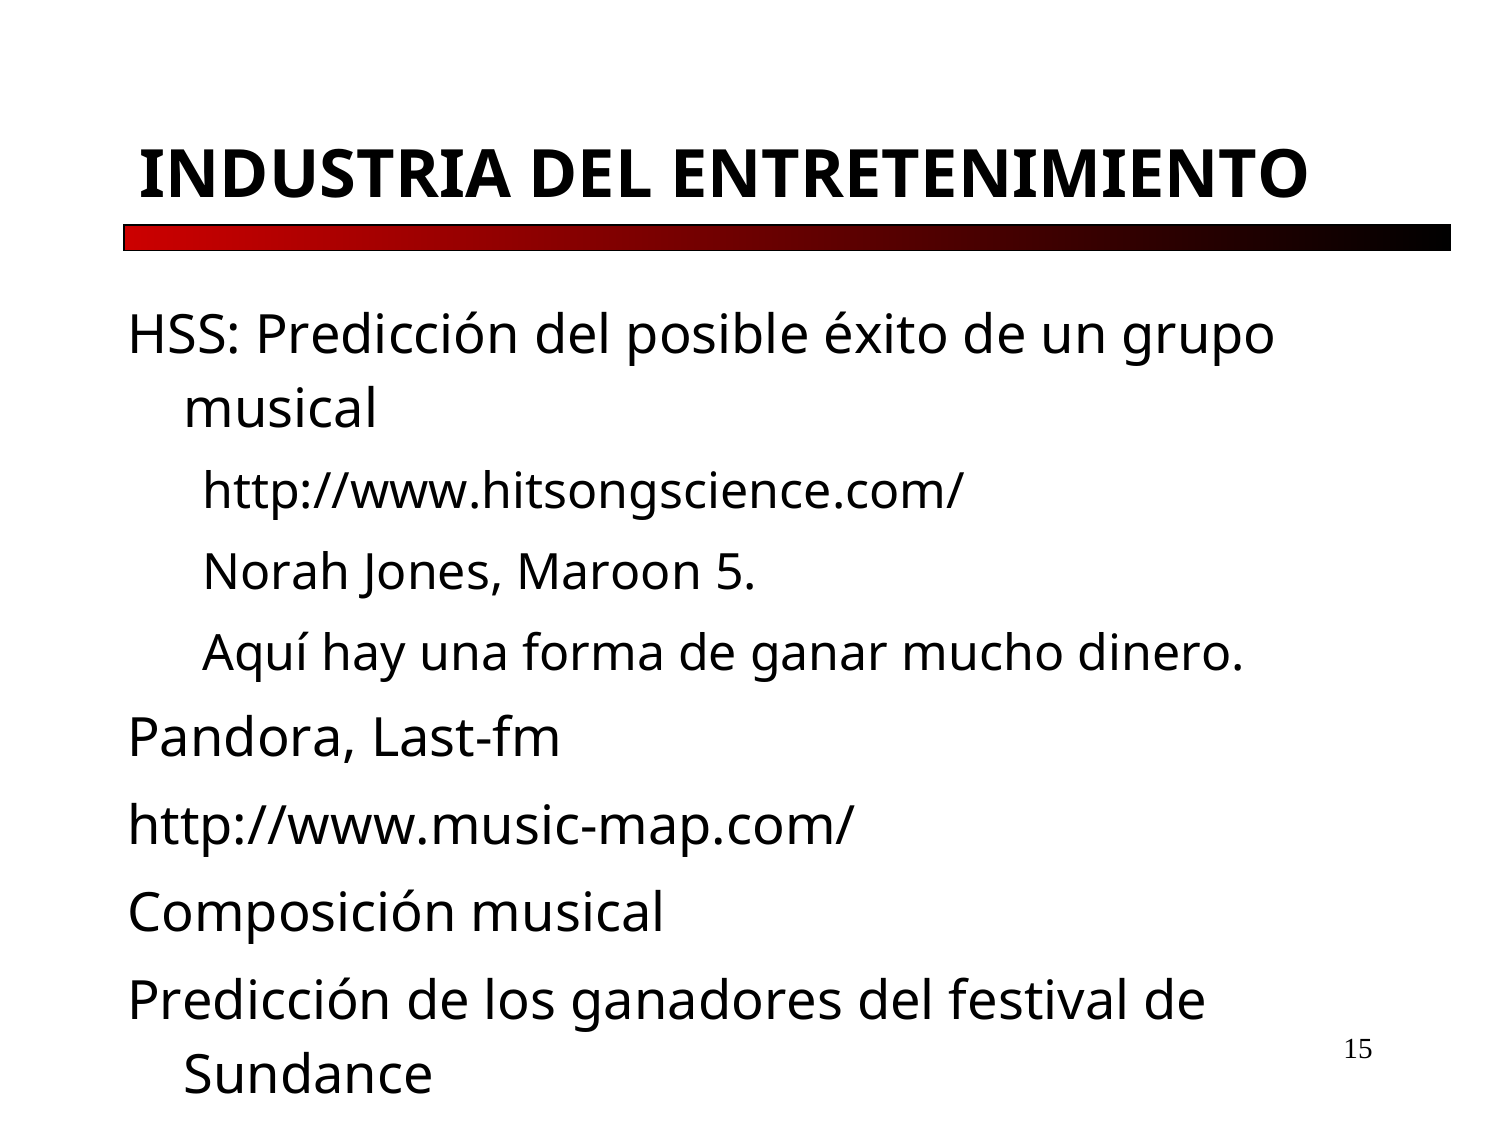

# INDUSTRIA DEL ENTRETENIMIENTO
HSS: Predicción del posible éxito de un grupo musical
http://www.hitsongscience.com/
Norah Jones, Maroon 5.
Aquí hay una forma de ganar mucho dinero.
Pandora, Last-fm
http://www.music-map.com/
Composición musical
Predicción de los ganadores del festival de Sundance
15